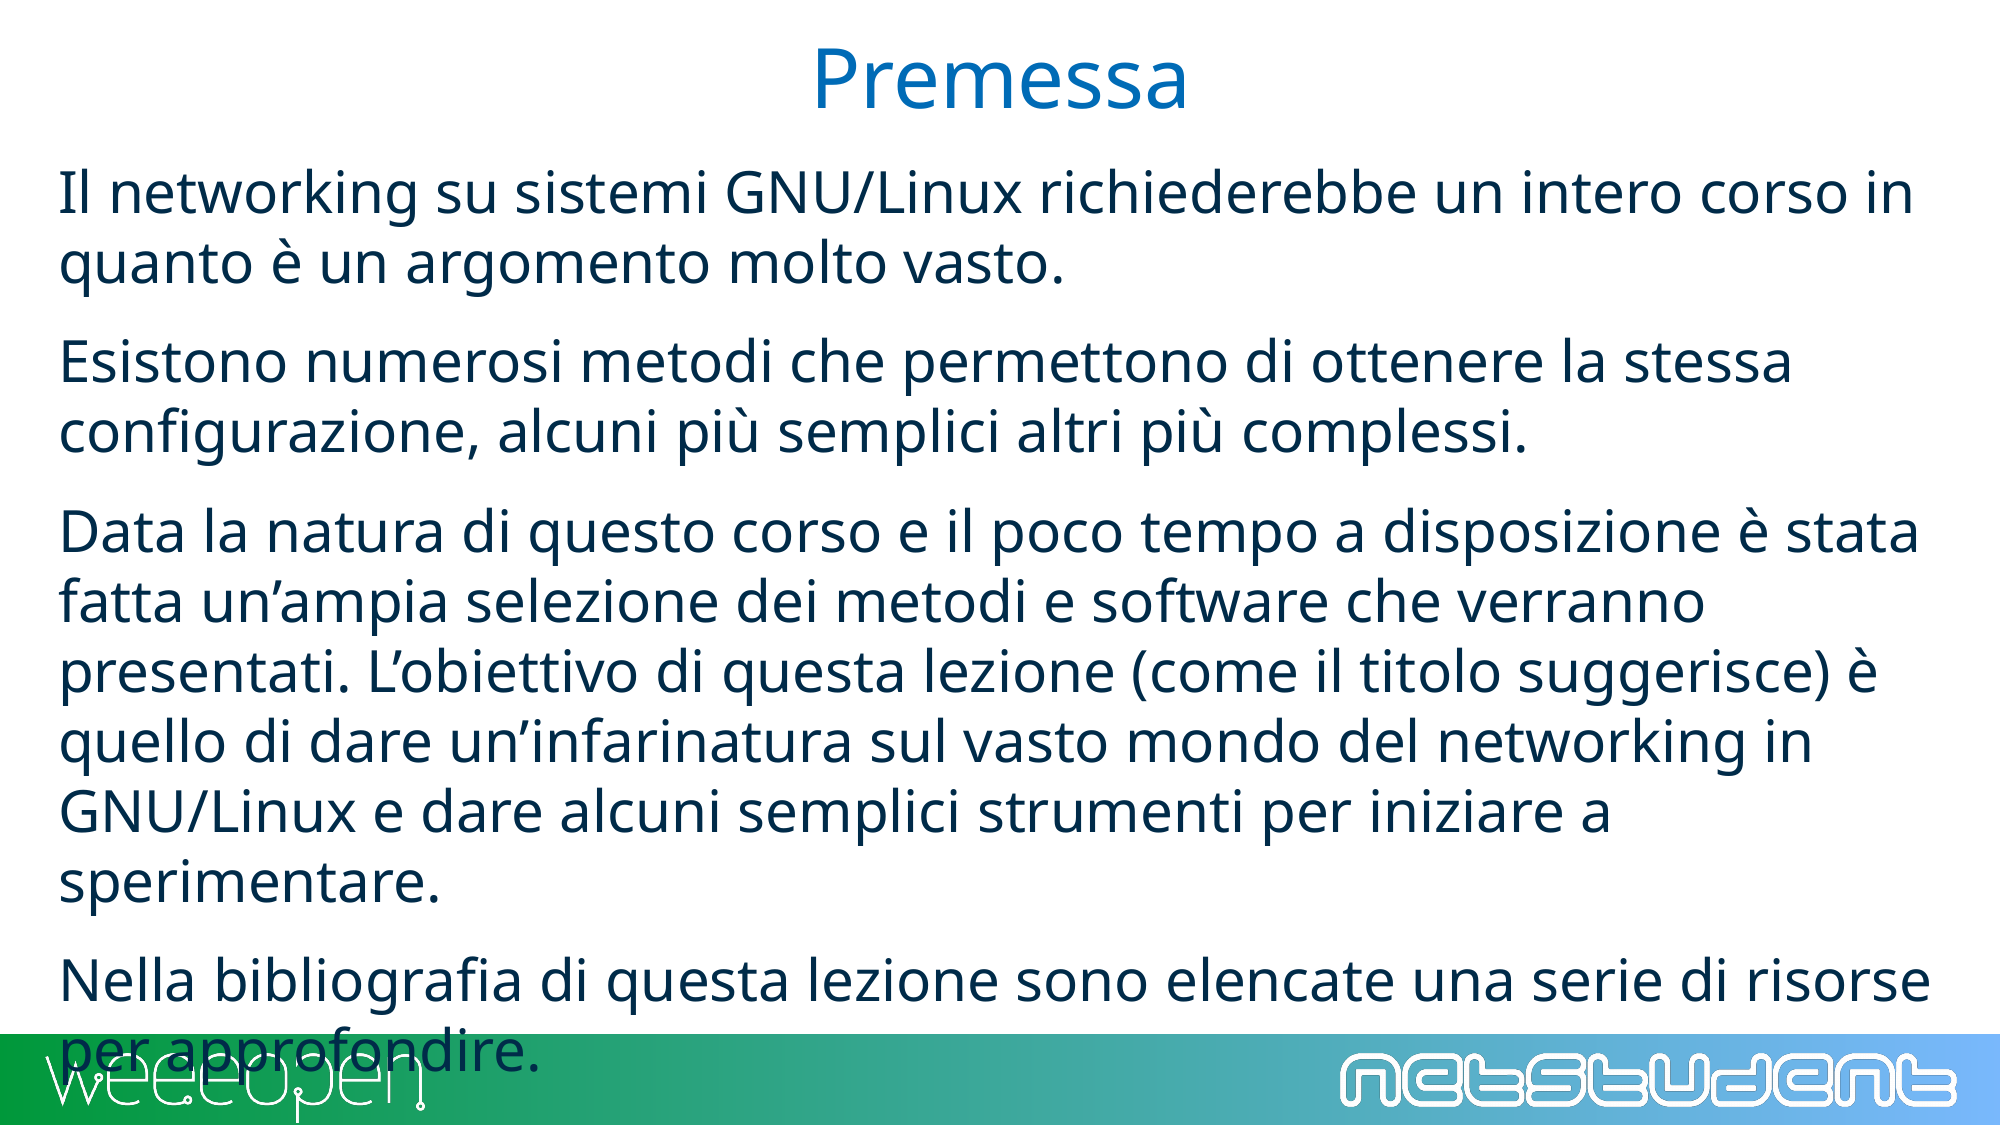

# Premessa
Il networking su sistemi GNU/Linux richiederebbe un intero corso in quanto è un argomento molto vasto.
Esistono numerosi metodi che permettono di ottenere la stessa configurazione, alcuni più semplici altri più complessi.
Data la natura di questo corso e il poco tempo a disposizione è stata fatta un’ampia selezione dei metodi e software che verranno presentati. L’obiettivo di questa lezione (come il titolo suggerisce) è quello di dare un’infarinatura sul vasto mondo del networking in GNU/Linux e dare alcuni semplici strumenti per iniziare a sperimentare.
Nella bibliografia di questa lezione sono elencate una serie di risorse per approfondire.